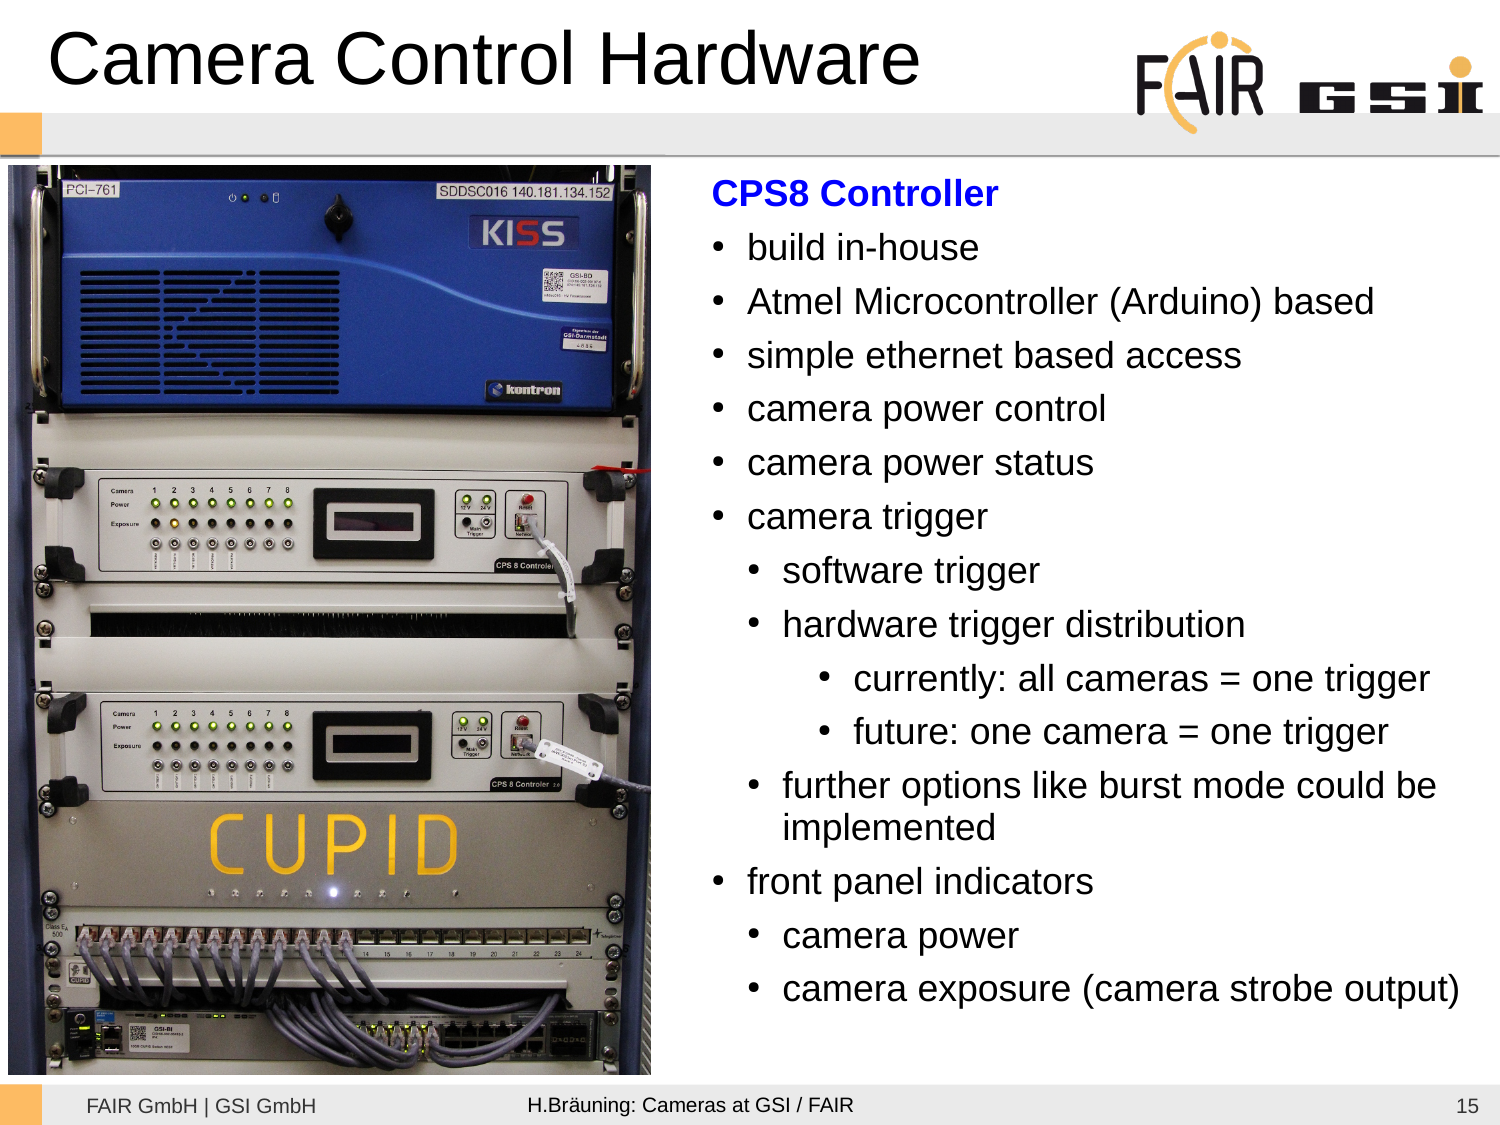

# Camera Control Hardware
CPS8 Controller
build in-house
Atmel Microcontroller (Arduino) based
simple ethernet based access
camera power control
camera power status
camera trigger
software trigger
hardware trigger distribution
currently: all cameras = one trigger
future: one camera = one trigger
further options like burst mode could be implemented
front panel indicators
camera power
camera exposure (camera strobe output)
15
Harald Bräuning / GSI